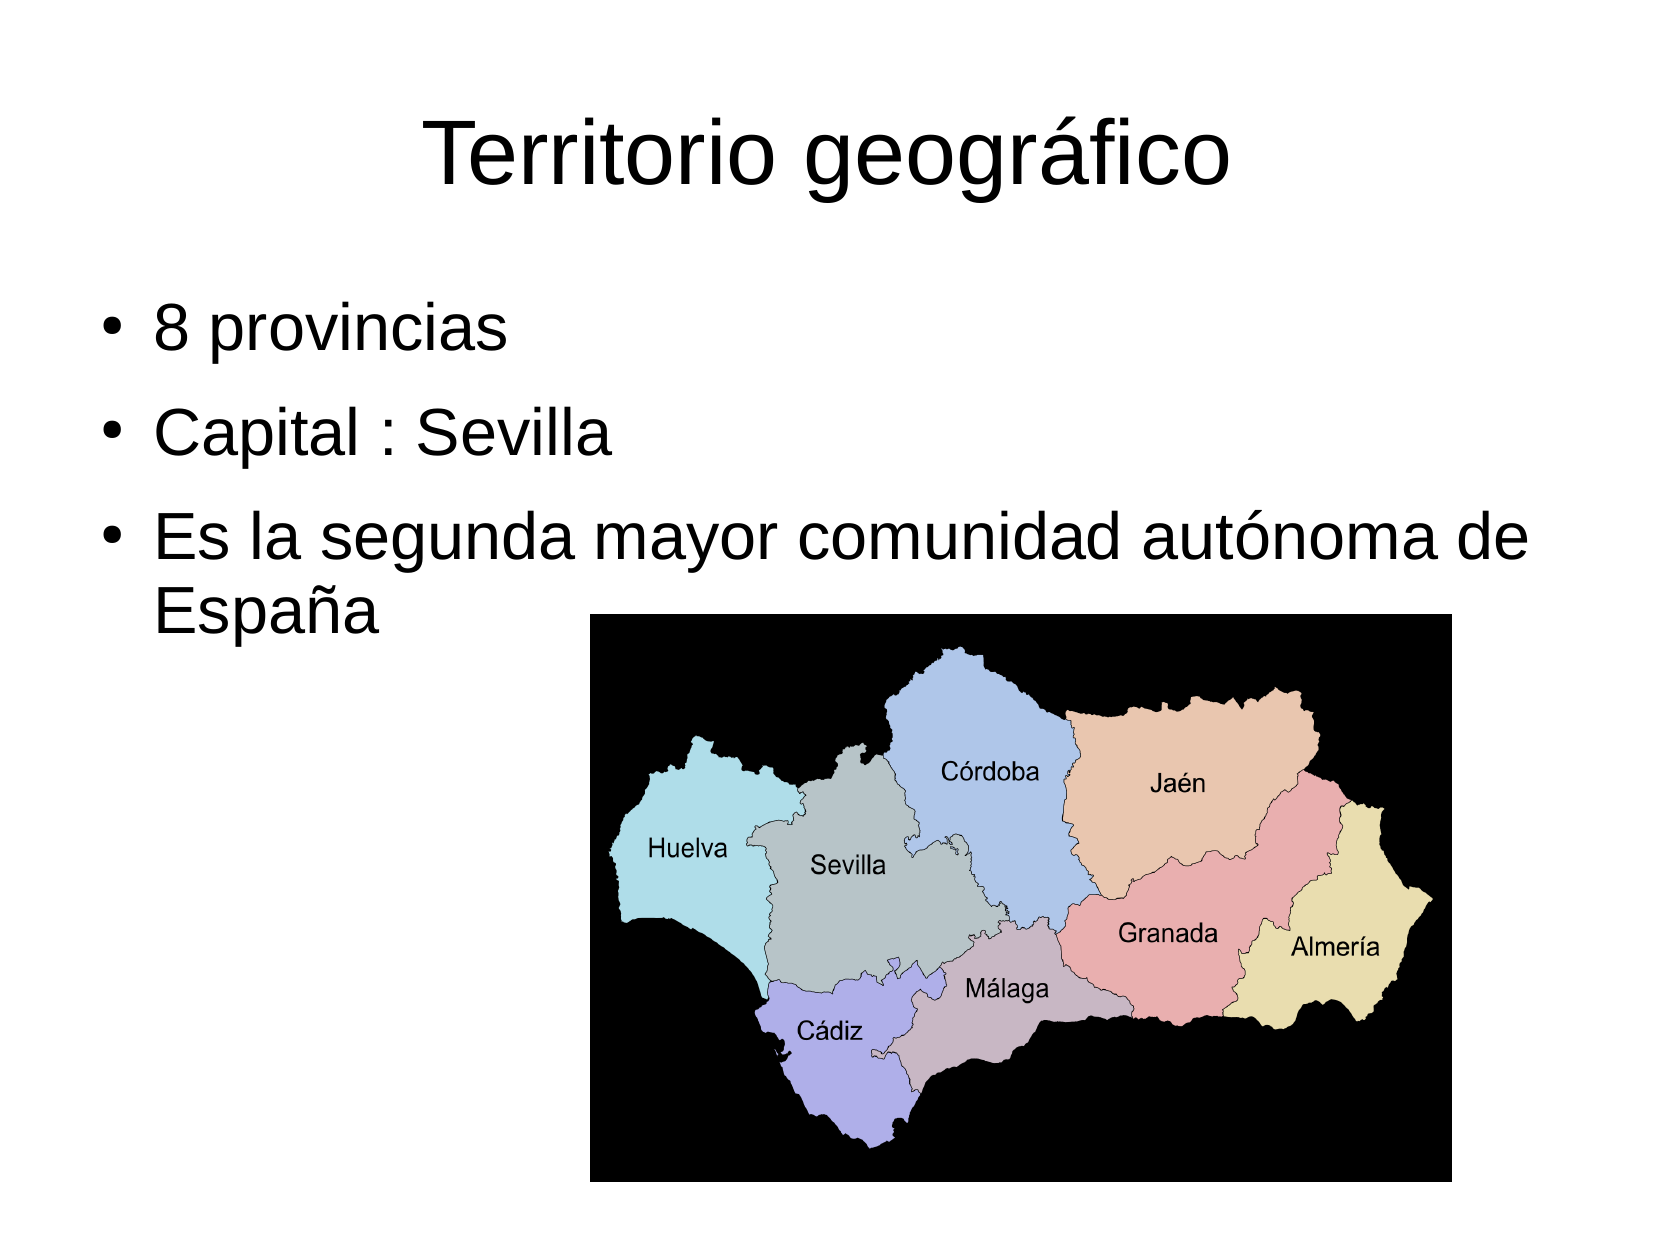

# Territorio geográfico
8 provincias
Capital : Sevilla
Es la segunda mayor comunidad autónoma de España